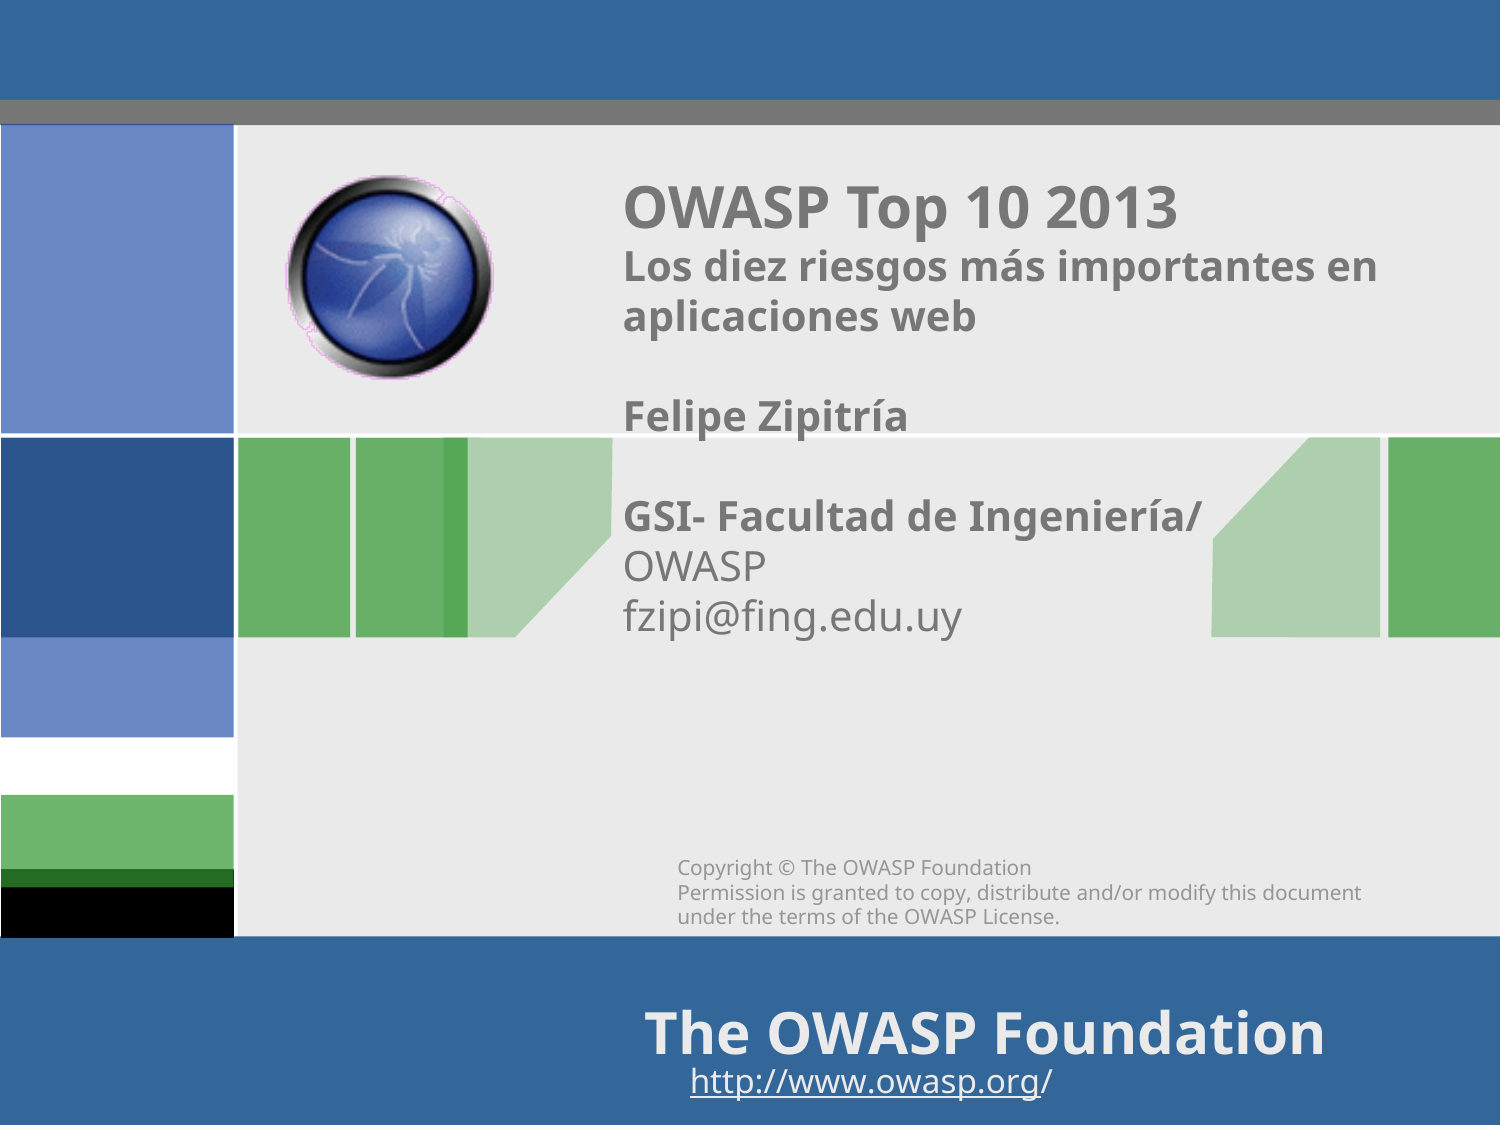

# OWASP Top 10 2013 Los diez riesgos más importantes en aplicaciones web Felipe Zipitría GSI- Facultad de Ingeniería/ OWASP fzipi@fing.edu.uy